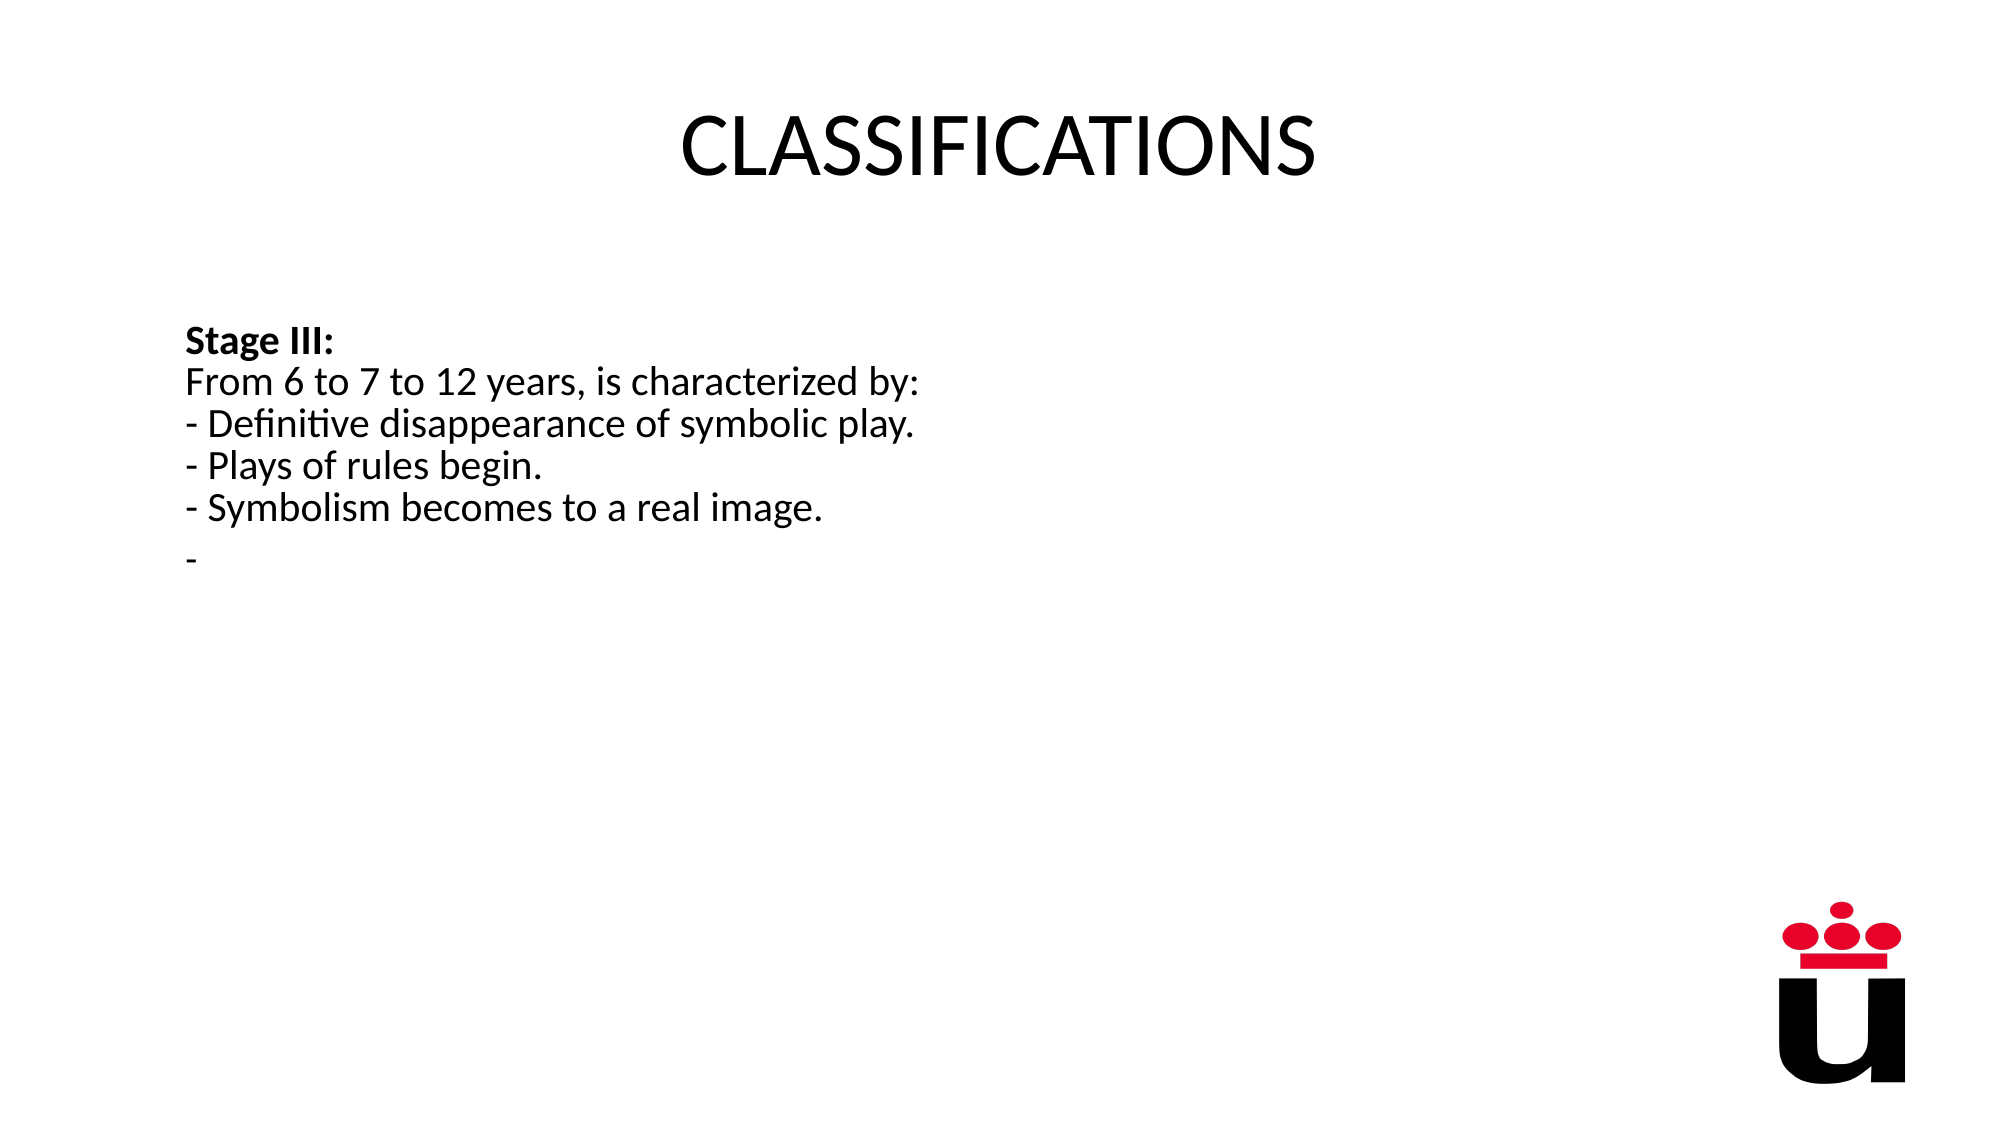

# CLASSIFICATIONS
Stage III:
From 6 to 7 to 12 years, is characterized by:
- Definitive disappearance of symbolic play.
- Plays of rules begin.
- Symbolism becomes to a real image.